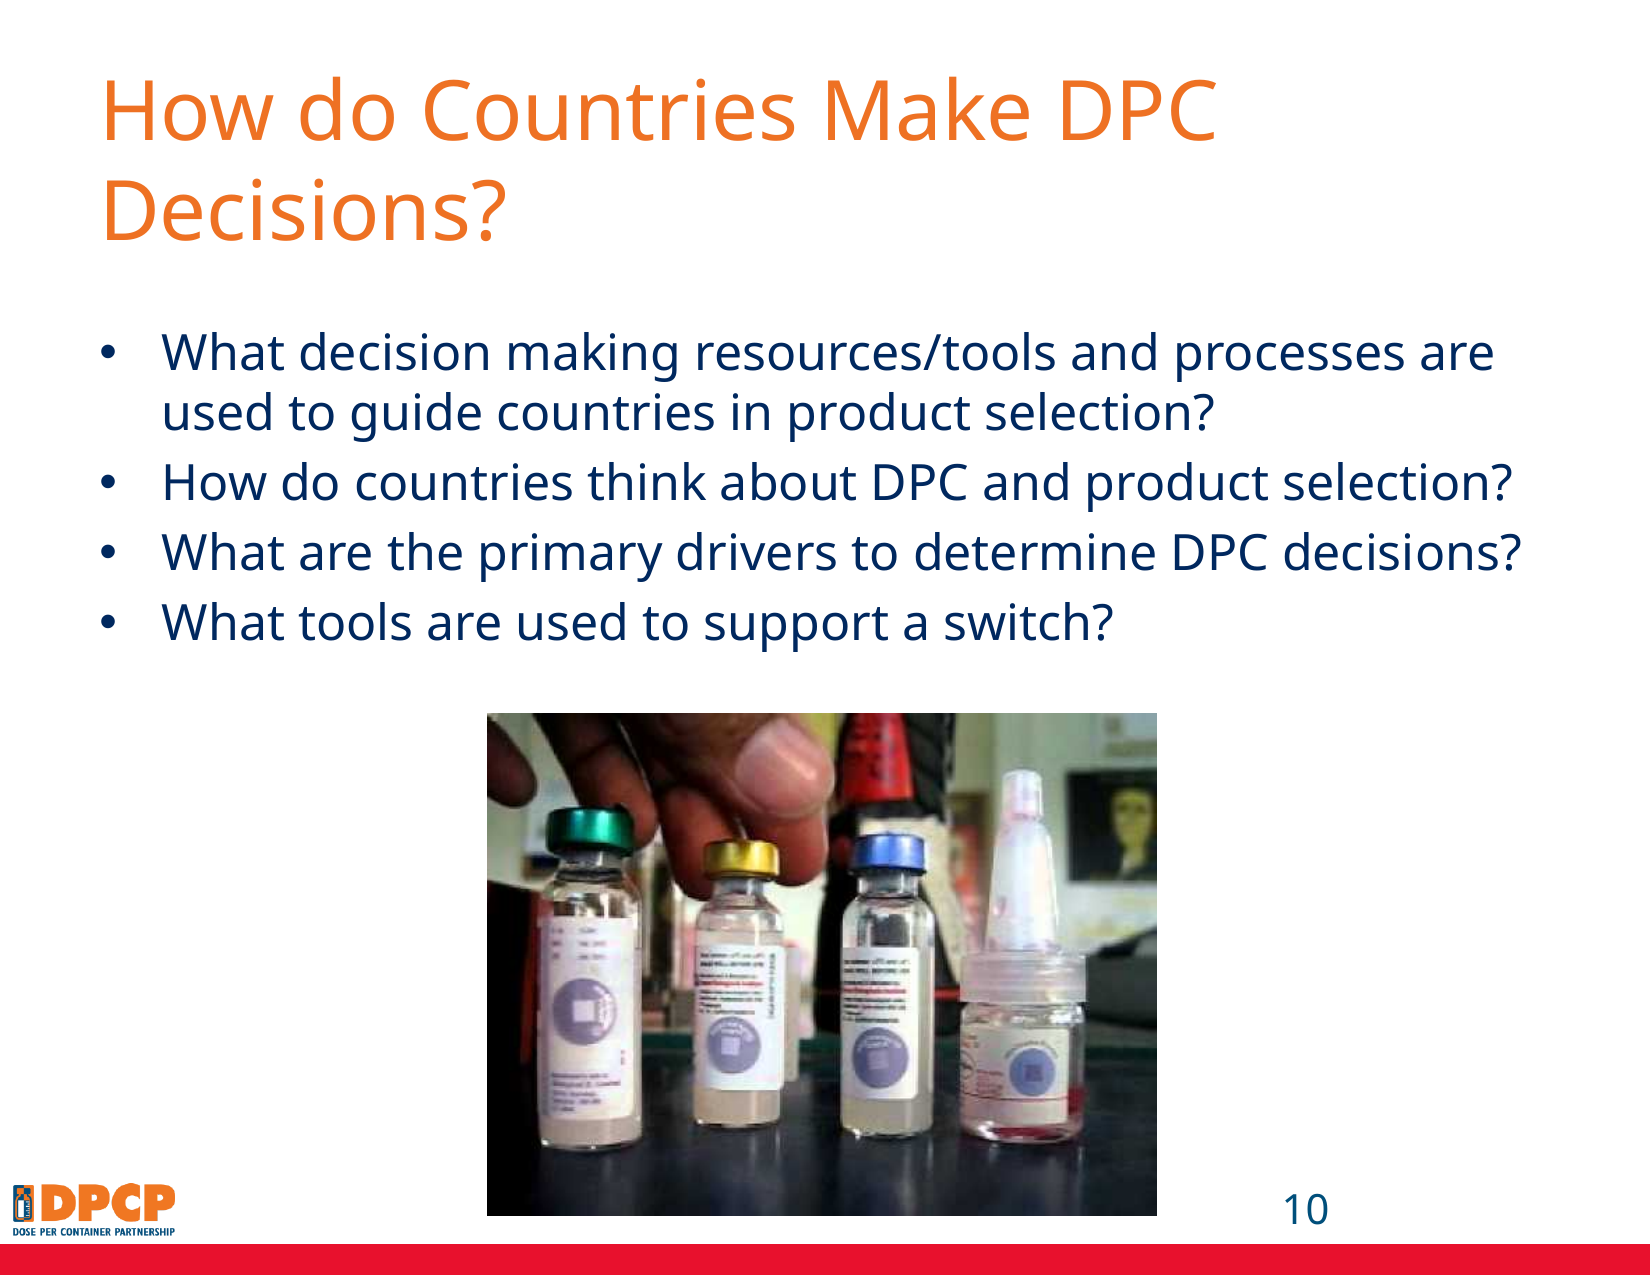

# How do Countries Make DPC Decisions?
What decision making resources/tools and processes are used to guide countries in product selection?
How do countries think about DPC and product selection?
What are the primary drivers to determine DPC decisions?
What tools are used to support a switch?